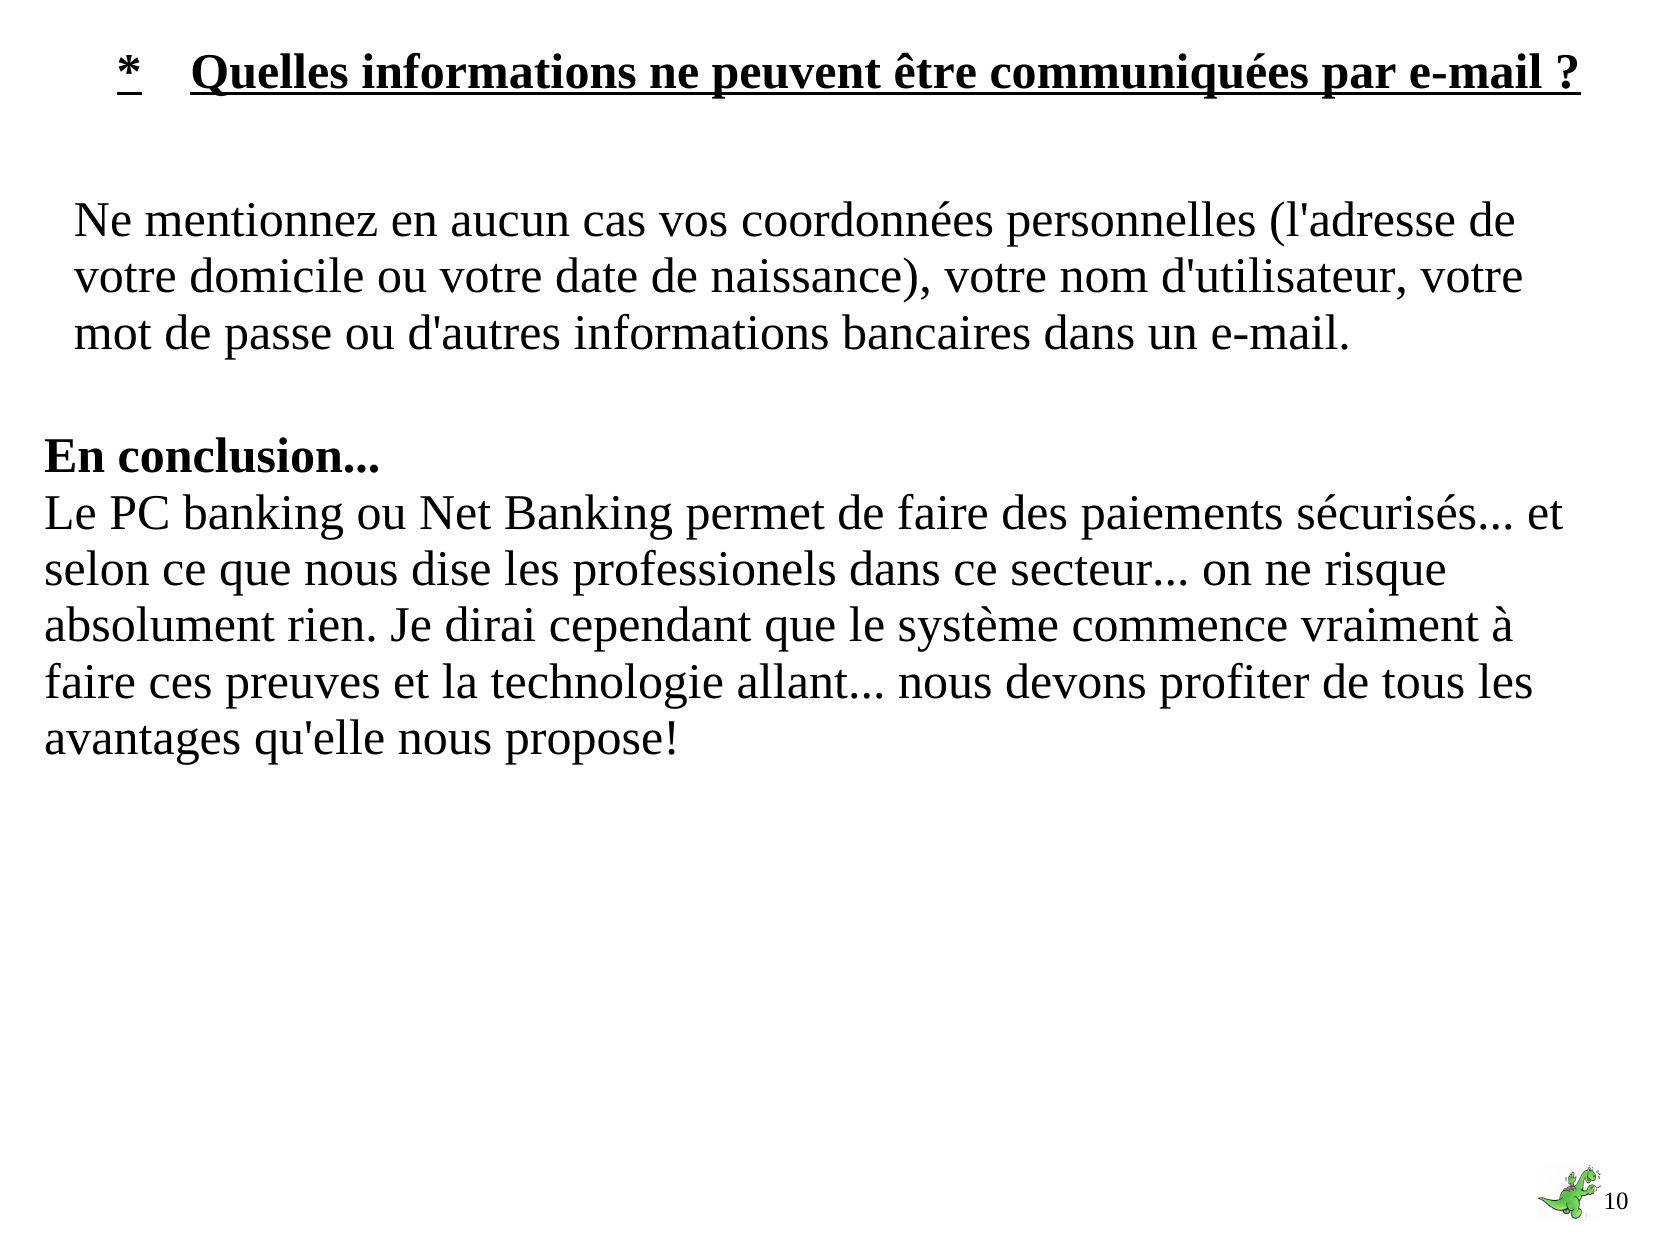

*	Quelles informations ne peuvent être communiquées par e-mail ?
Ne mentionnez en aucun cas vos coordonnées personnelles (l'adresse de
votre domicile ou votre date de naissance), votre nom d'utilisateur, votre
mot de passe ou d'autres informations bancaires dans un e-mail.
En conclusion...
Le PC banking ou Net Banking permet de faire des paiements sécurisés... et
selon ce que nous dise les professionels dans ce secteur... on ne risque
absolument rien. Je dirai cependant que le système commence vraiment à
faire ces preuves et la technologie allant... nous devons profiter de tous les
avantages qu'elle nous propose!
10